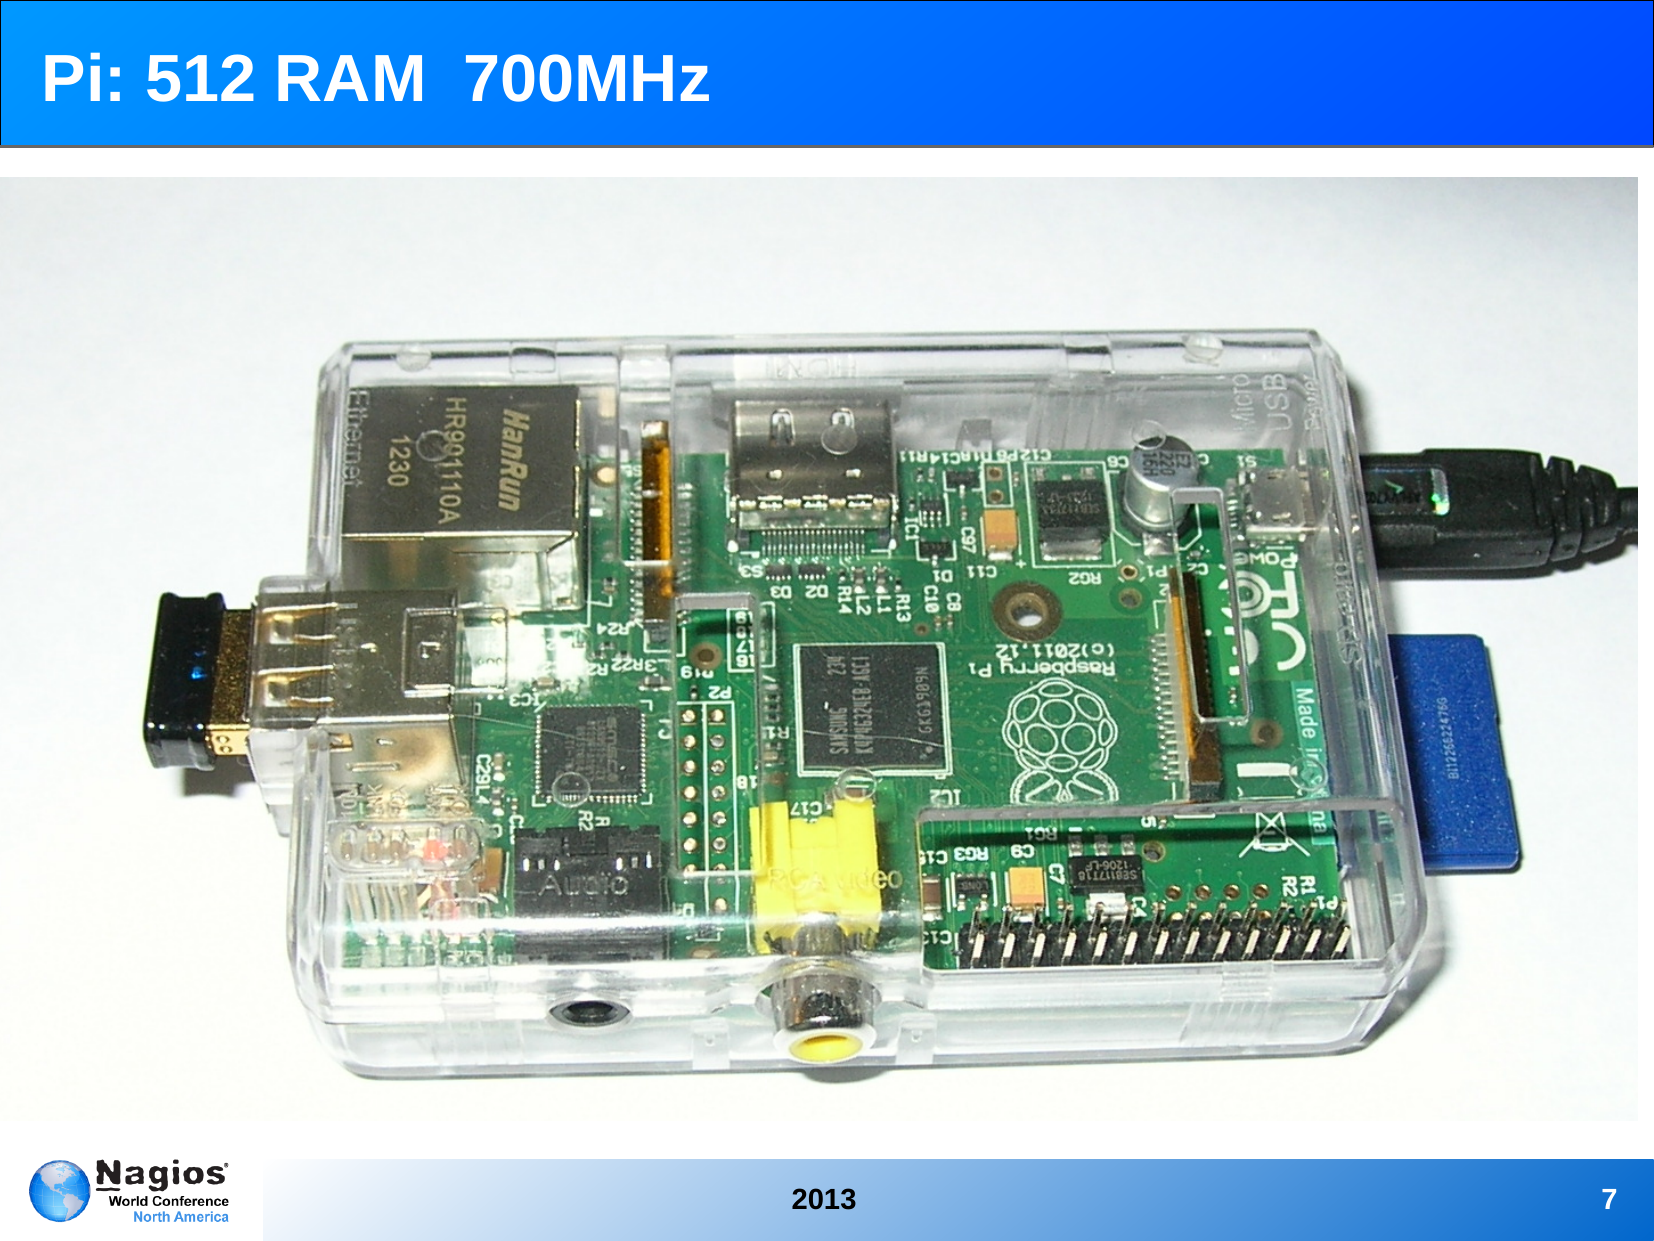

# Pi: 512 RAM 700MHz
2011
7